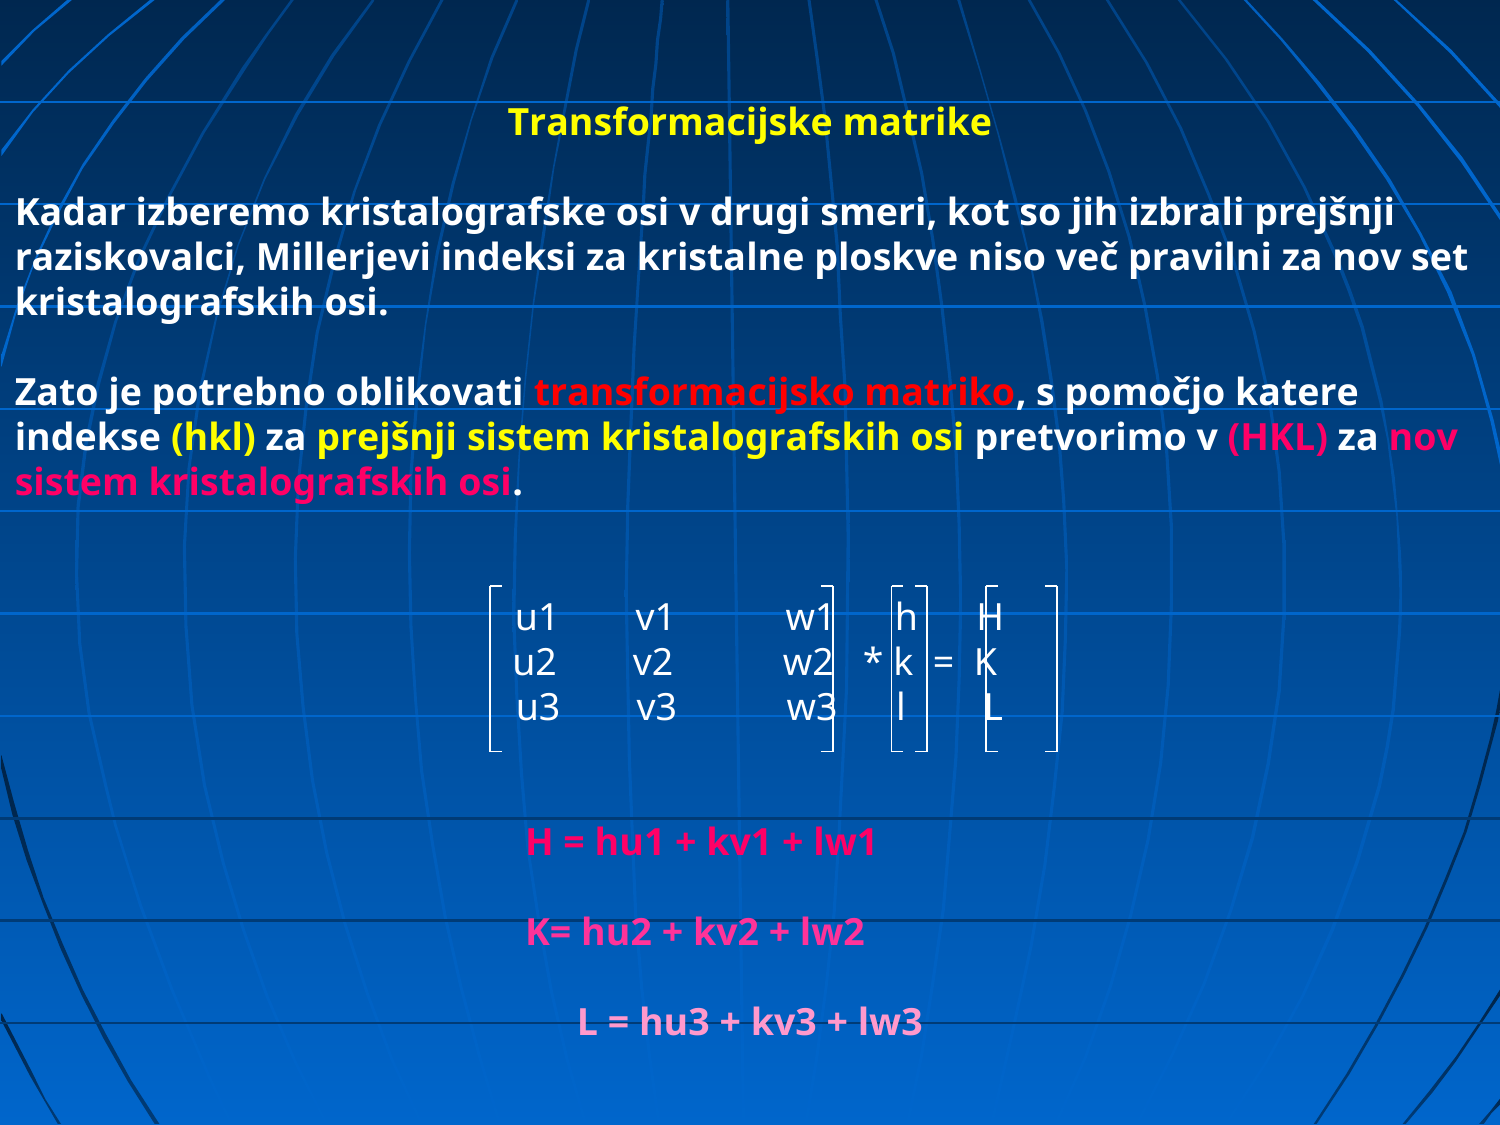

Transformacijske matrike
Kadar izberemo kristalografske osi v drugi smeri, kot so jih izbrali prejšnji raziskovalci, Millerjevi indeksi za kristalne ploskve niso več pravilni za nov set kristalografskih osi.
Zato je potrebno oblikovati transformacijsko matriko, s pomočjo katere indekse (hkl) za prejšnji sistem kristalografskih osi pretvorimo v (HKL) za nov sistem kristalografskih osi.
 u1	v1	w1 h H
 u2	v2	w2 * k = K
 u3	v3	w3 l L
H = hu1 + kv1 + lw1
K= hu2 + kv2 + lw2
L = hu3 + kv3 + lw3